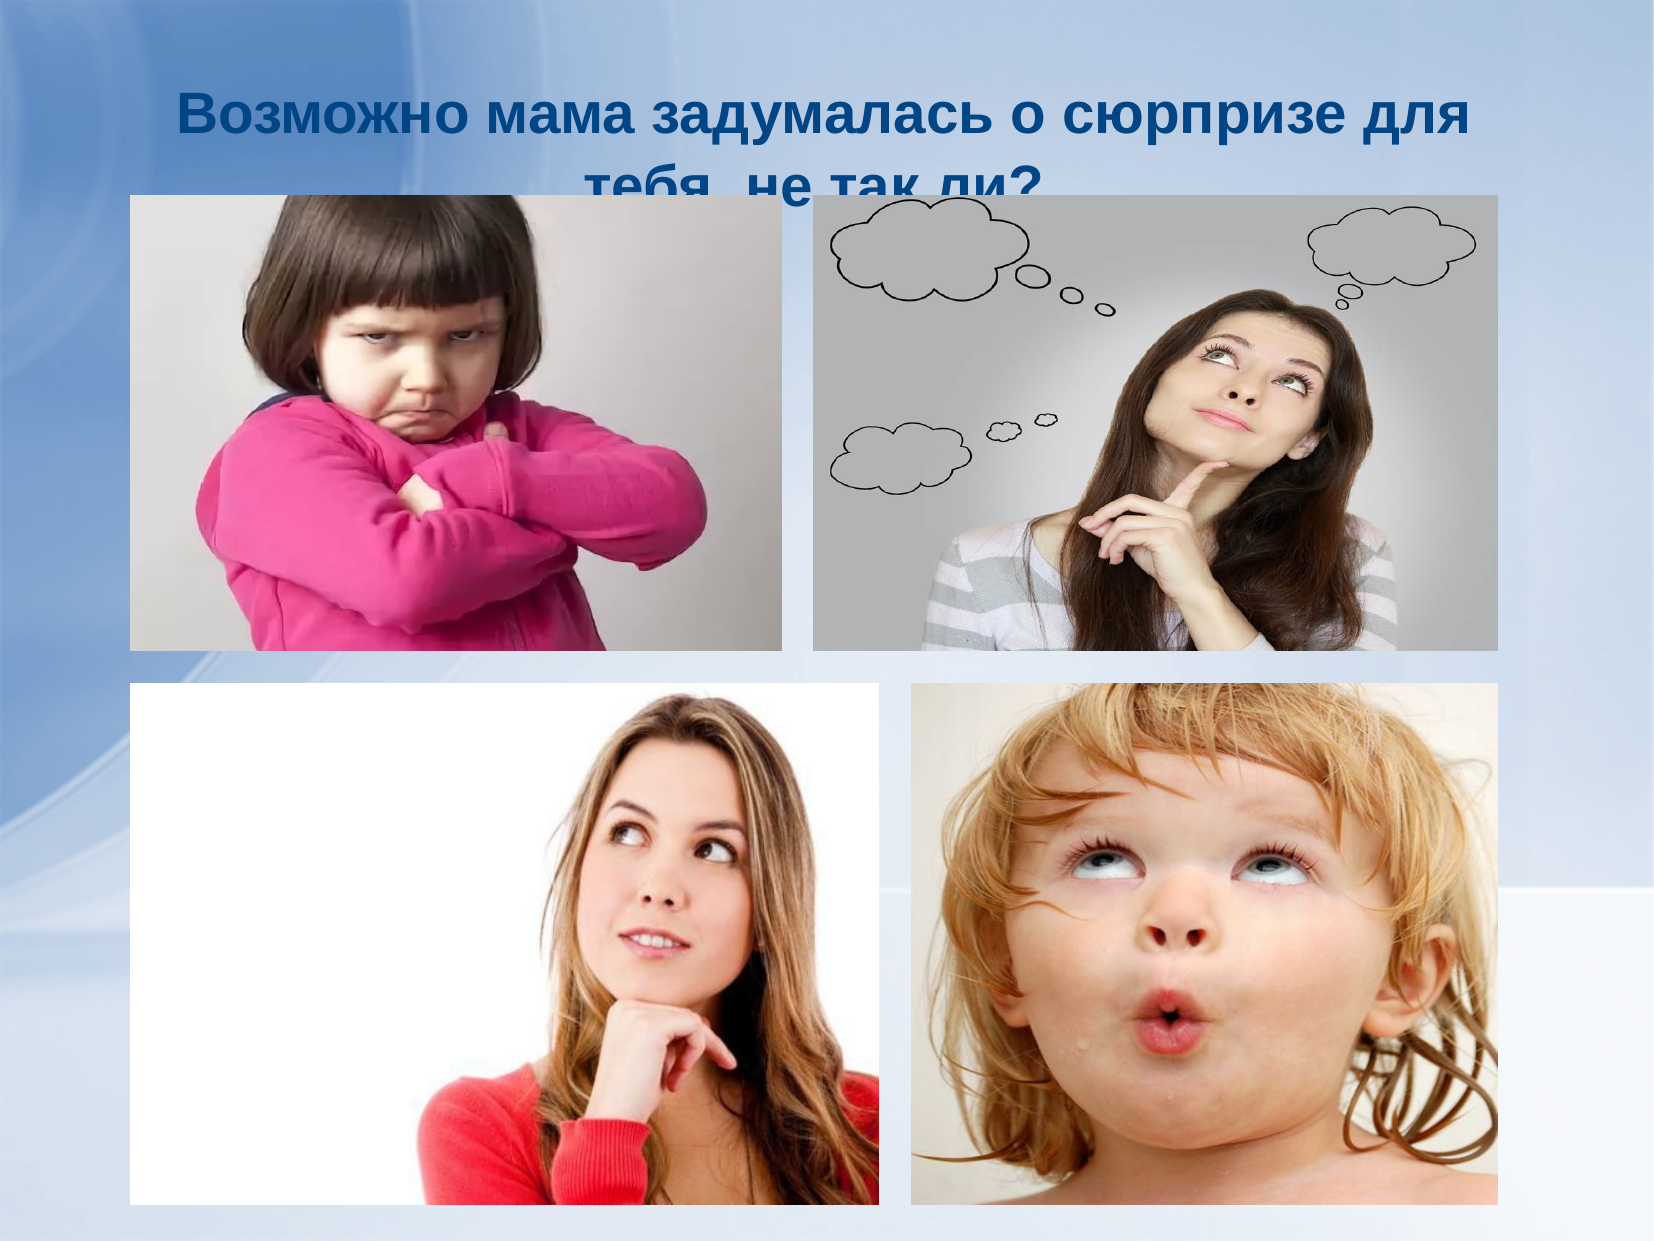

# Возможно мама задумалась о сюрпризе для тебя, не так ли?